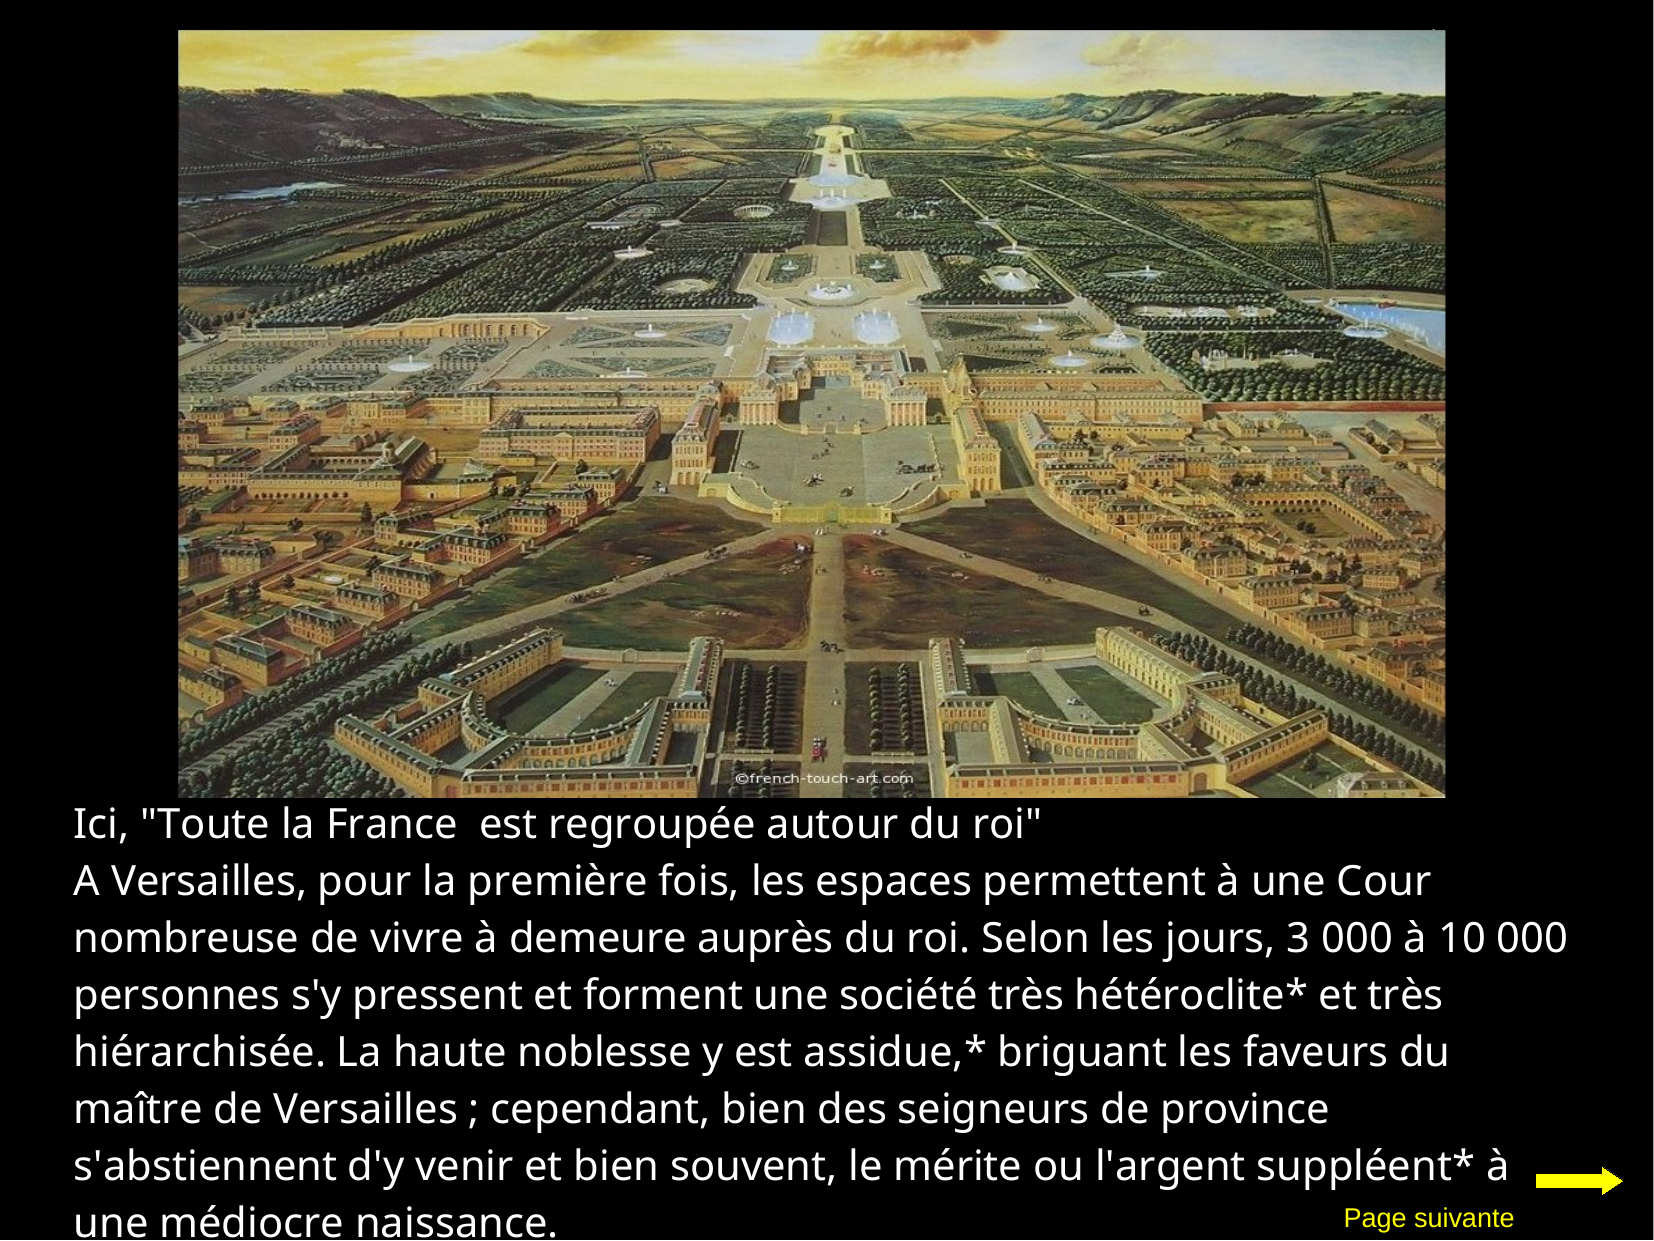

Ici, "Toute la France est regroupée autour du roi"
A Versailles, pour la première fois, les espaces permettent à une Cour nombreuse de vivre à demeure auprès du roi. Selon les jours, 3 000 à 10 000 personnes s'y pressent et forment une société très hétéroclite* et très hiérarchisée. La haute noblesse y est assidue,* briguant les faveurs du maître de Versailles ; cependant, bien des seigneurs de province s'abstiennent d'y venir et bien souvent, le mérite ou l'argent suppléent* à une médiocre naissance.
Page suivante